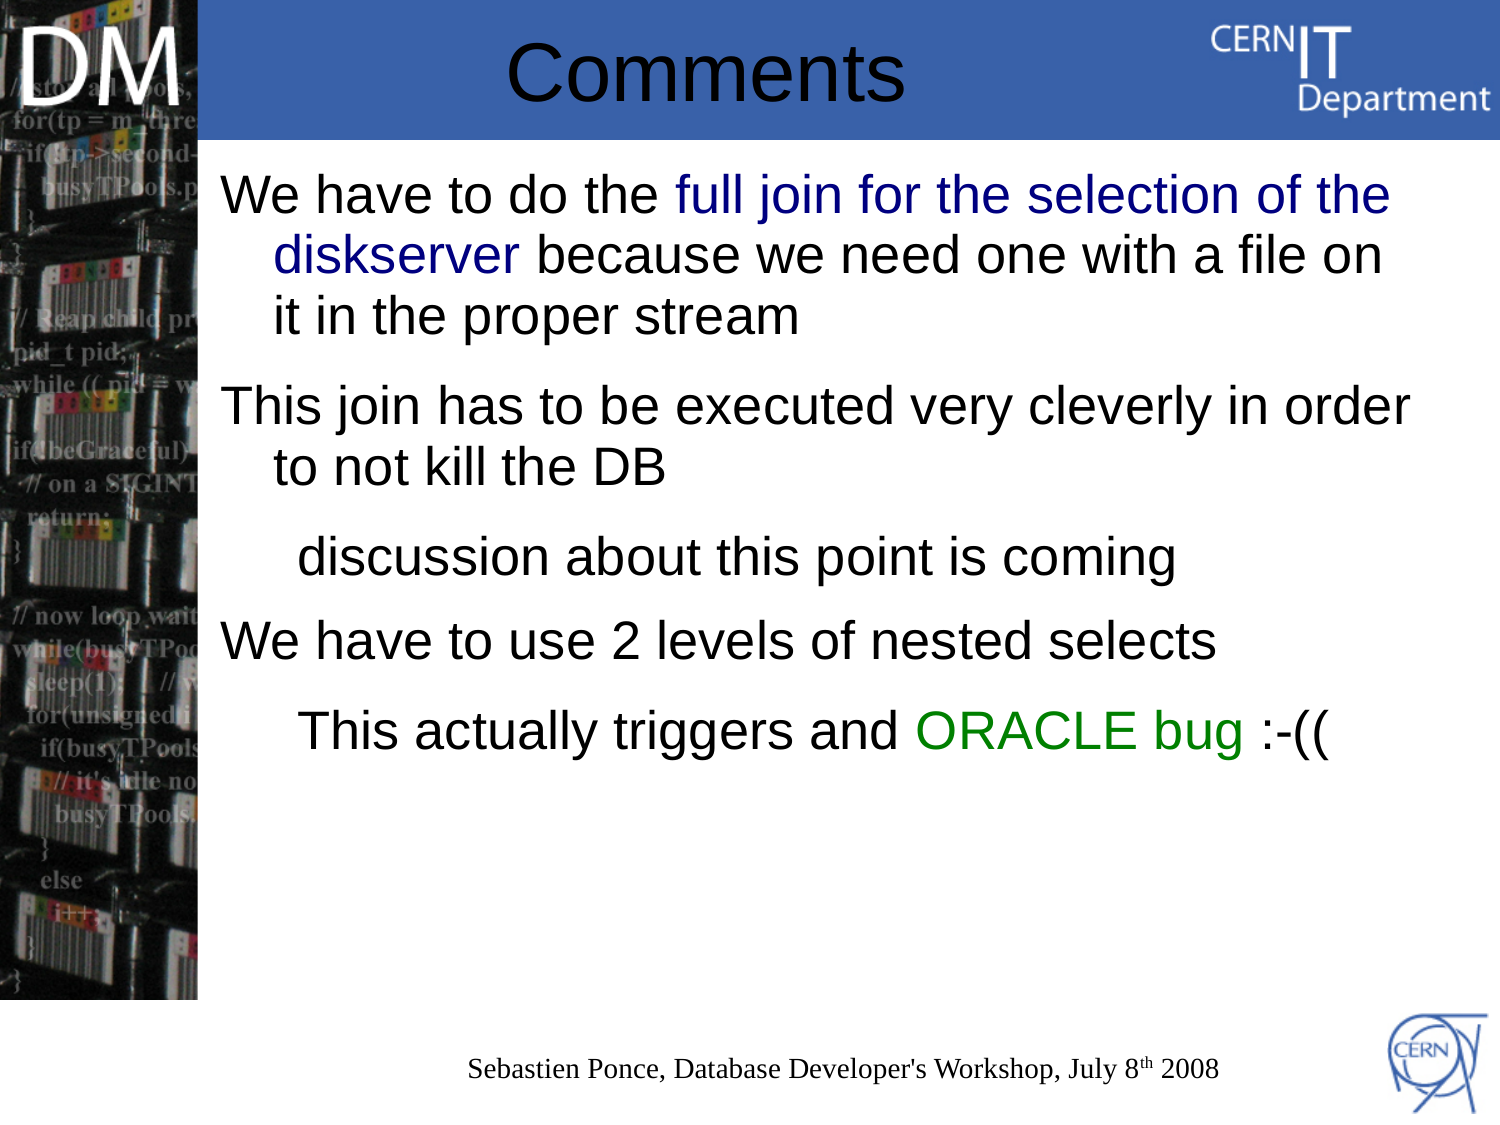

# Comments
We have to do the full join for the selection of the diskserver because we need one with a file on it in the proper stream
This join has to be executed very cleverly in order to not kill the DB
discussion about this point is coming
We have to use 2 levels of nested selects
This actually triggers and ORACLE bug :-((